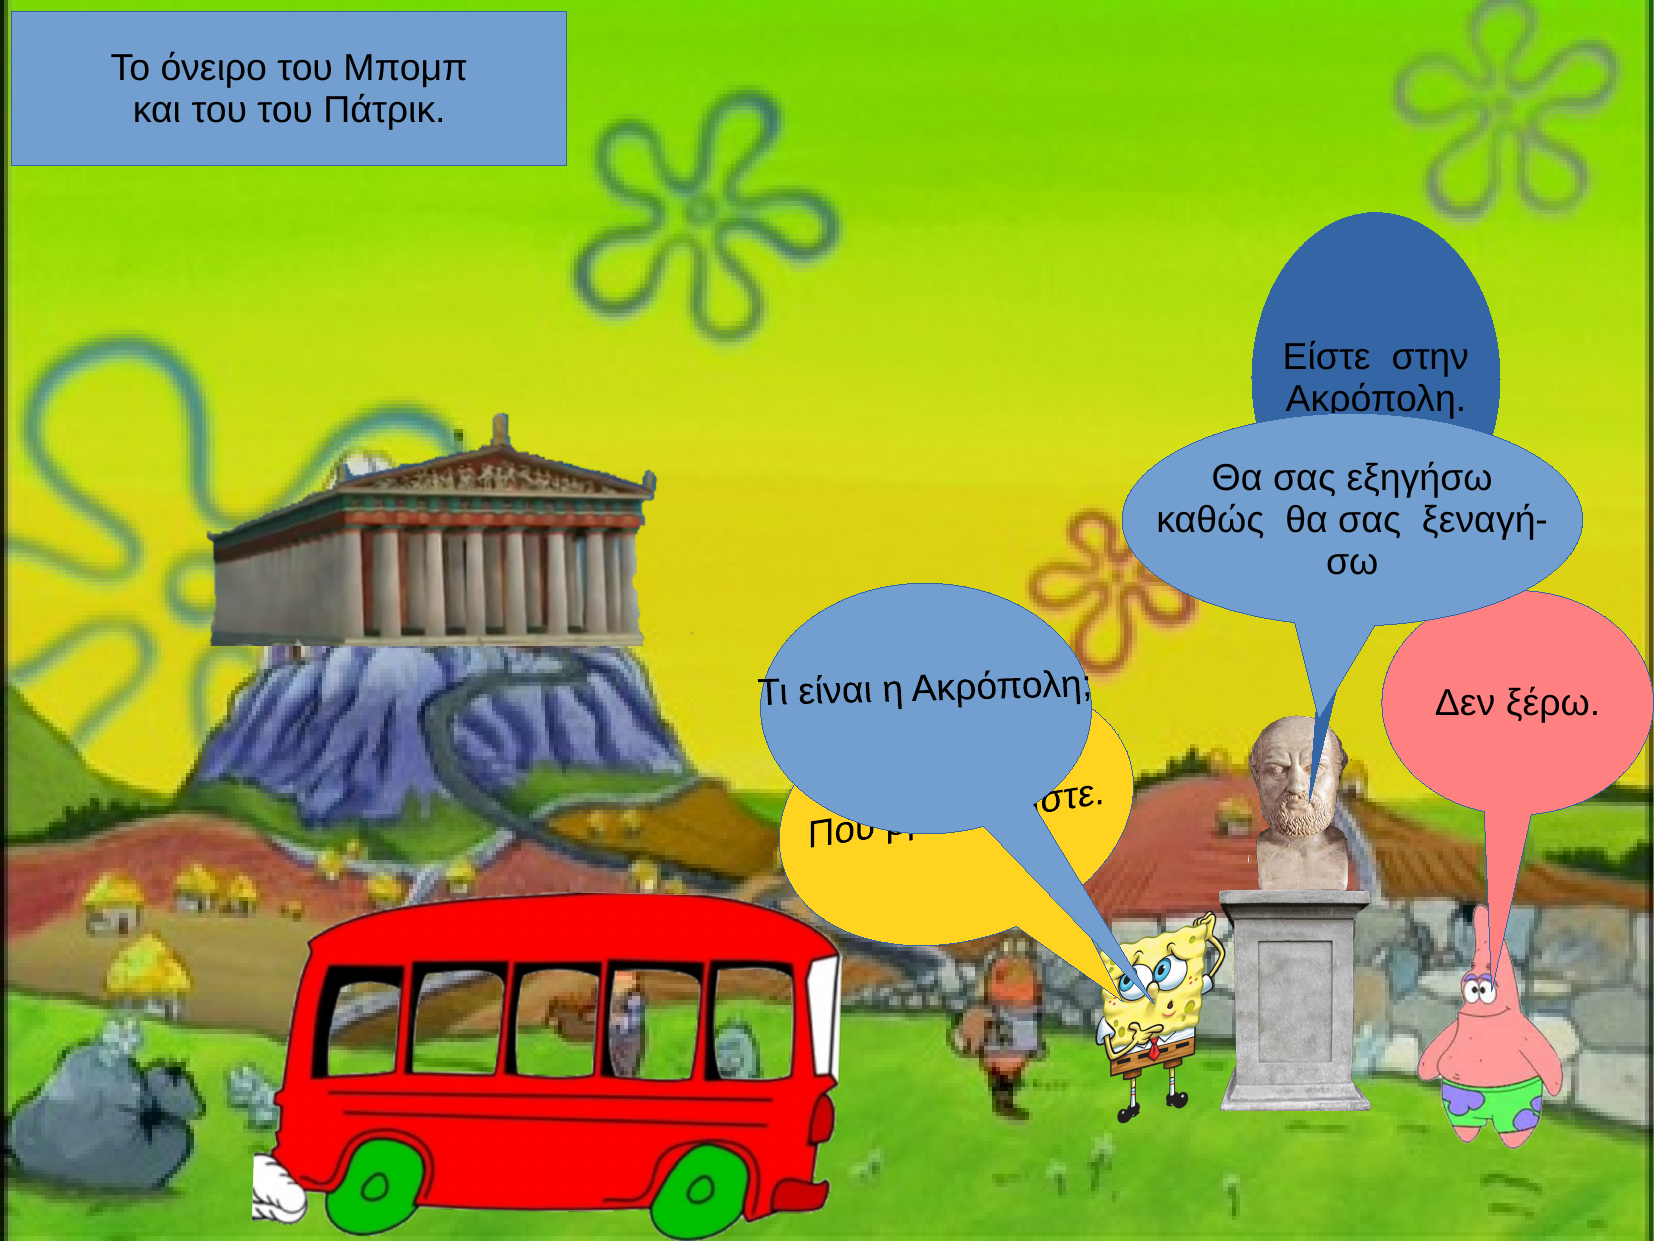

Το όνειρο του Μπομπ
και του του Πάτρικ.
Είστε στην
Ακρόπολη.
Θα σας εξηγήσω
καθώς θα σας ξεναγή-
σω
Τι είναι η Ακρόπολη;
Δεν ξέρω.
Πού βρισκόμαστε.